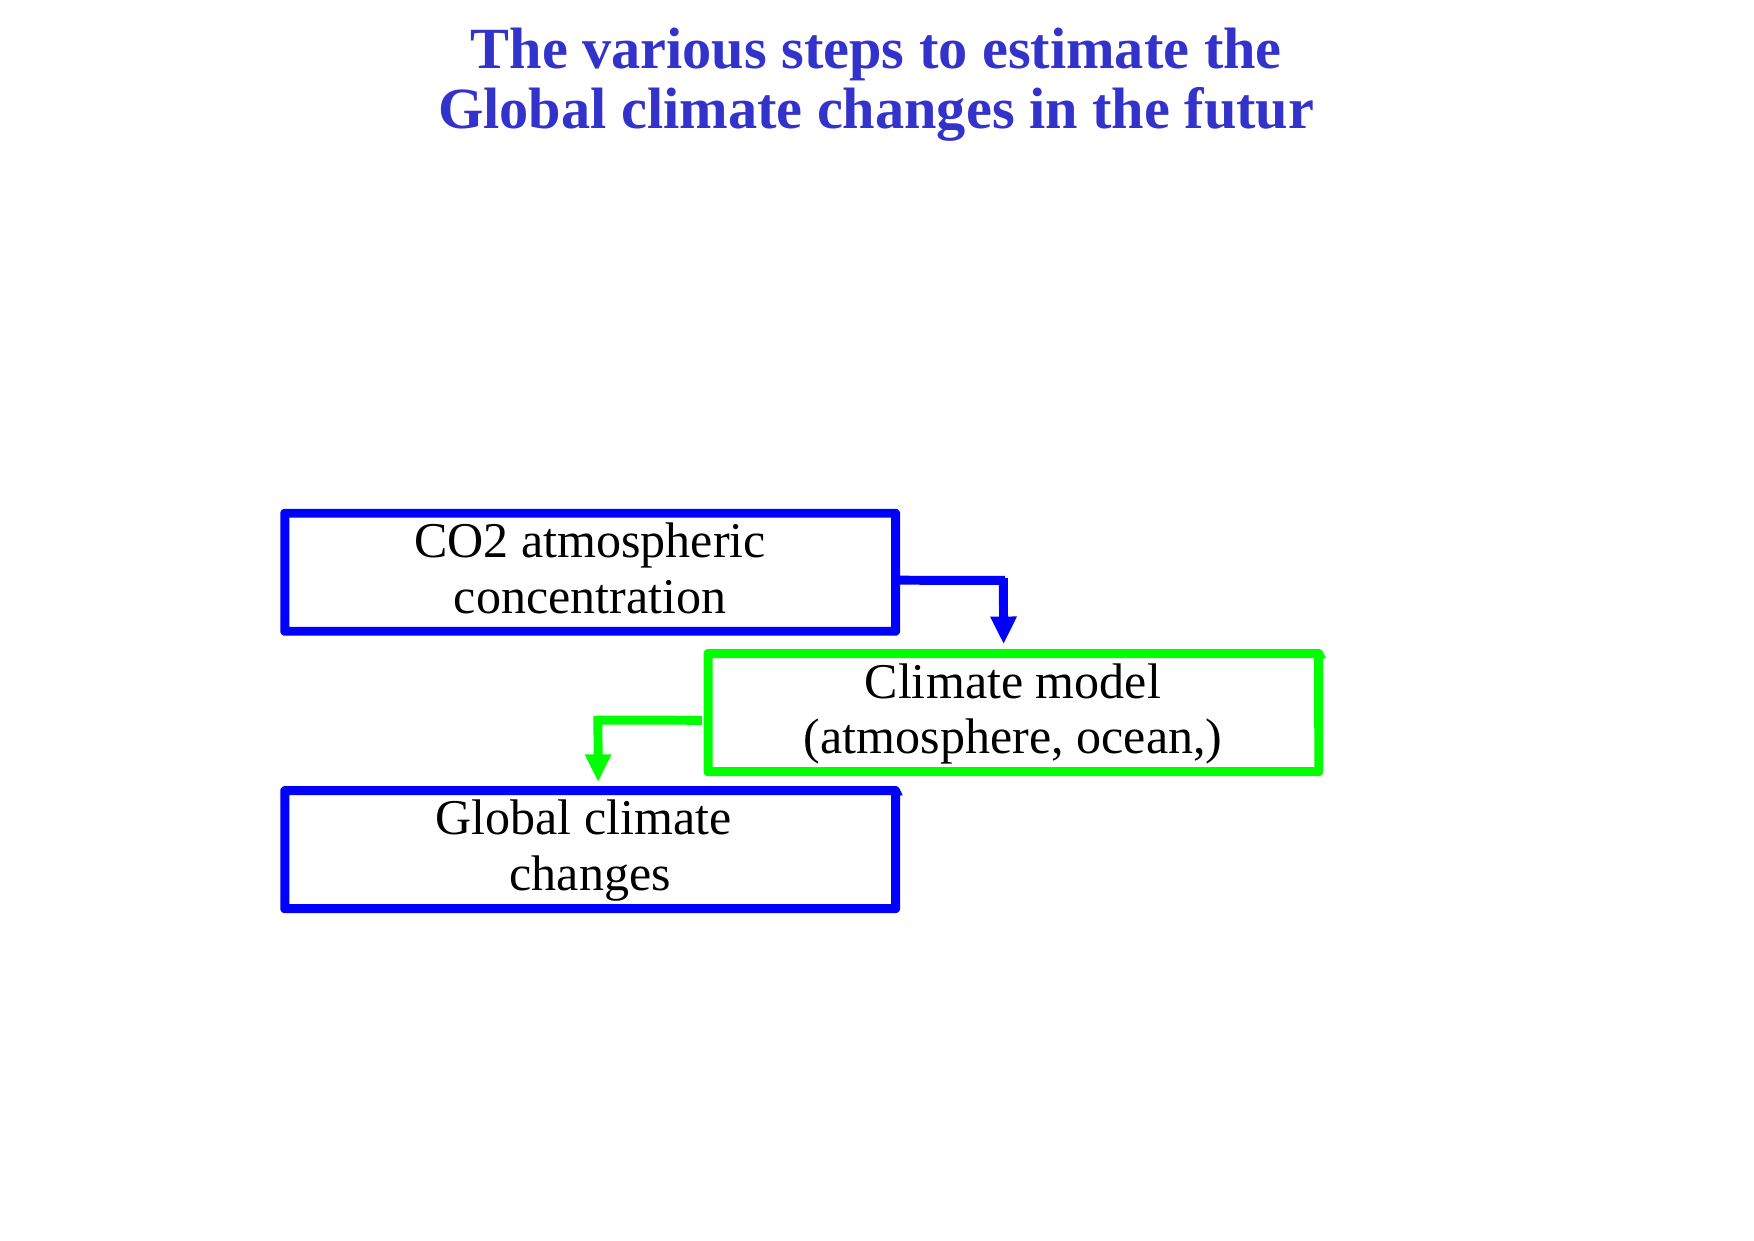

The various steps to estimate the
Global climate changes in the futur
CO2 atmospheric concentration
Climate model
(atmosphere, ocean,)
Global climate
changes